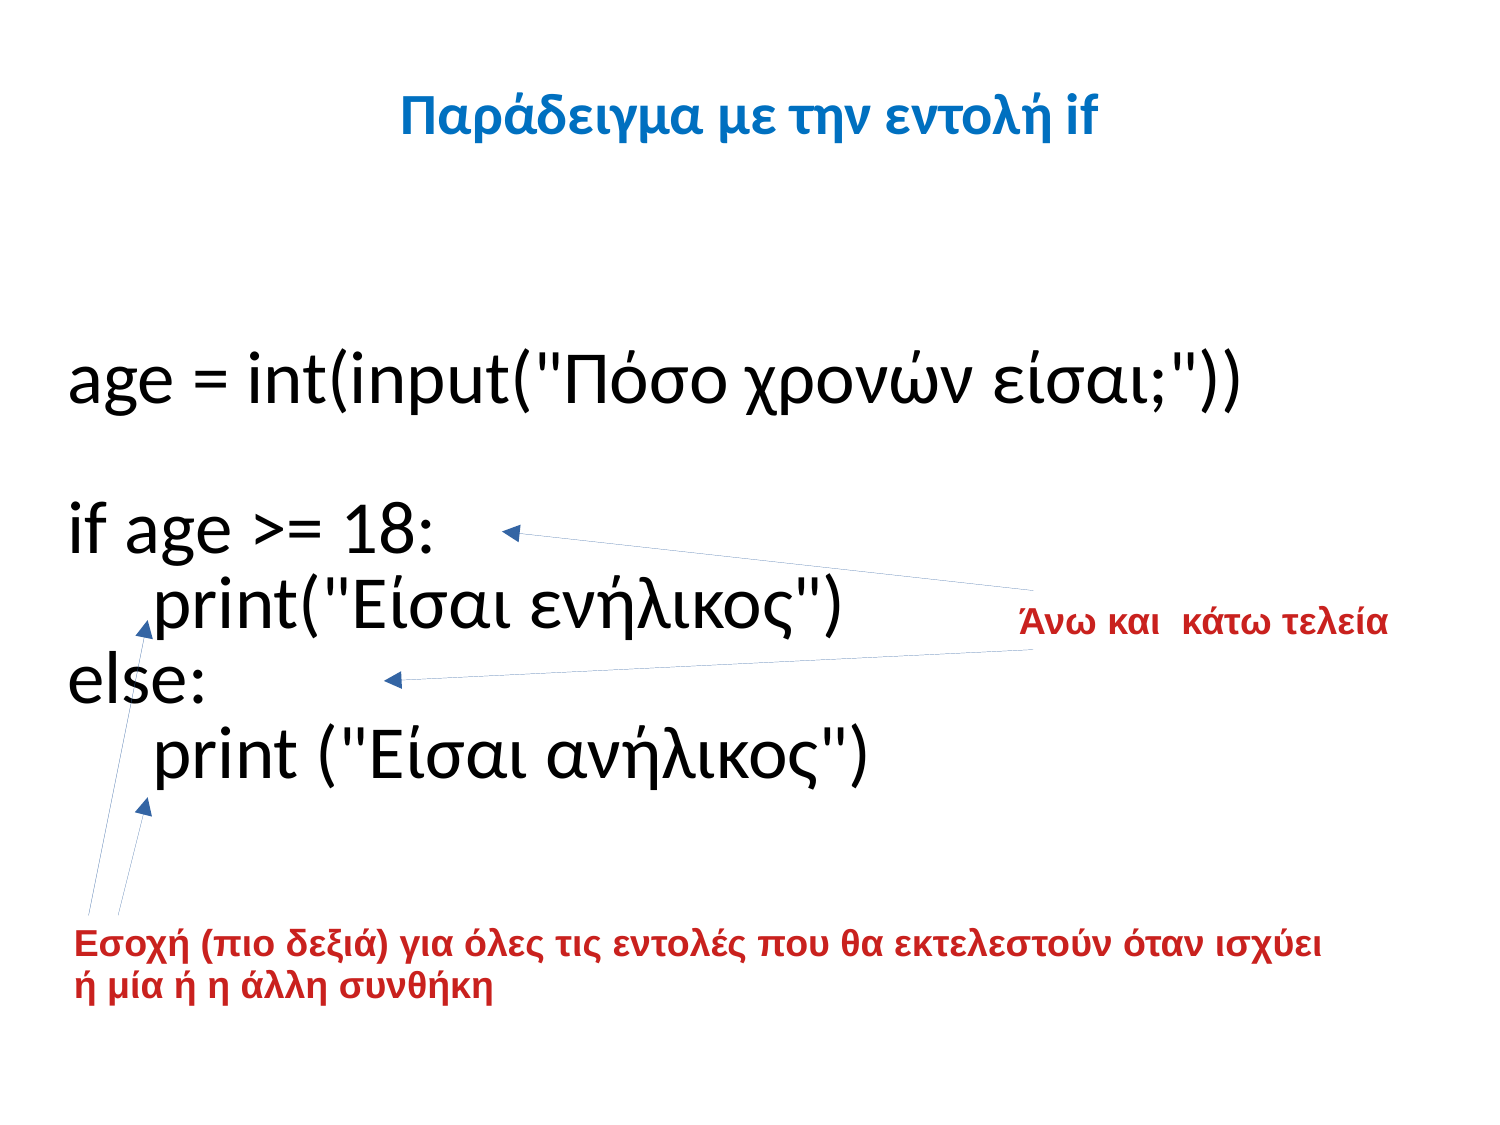

# Παράδειγμα με την εντολή if
age = int(input("Πόσο χρονών είσαι;"))
if age >= 18:
 print("Είσαι ενήλικος")
else:
 print ("Είσαι ανήλικος")
Άνω και κάτω τελεία
Εσοχή (πιο δεξιά) για όλες τις εντολές που θα εκτελεστούν όταν ισχύει ή μία ή η άλλη συνθήκη